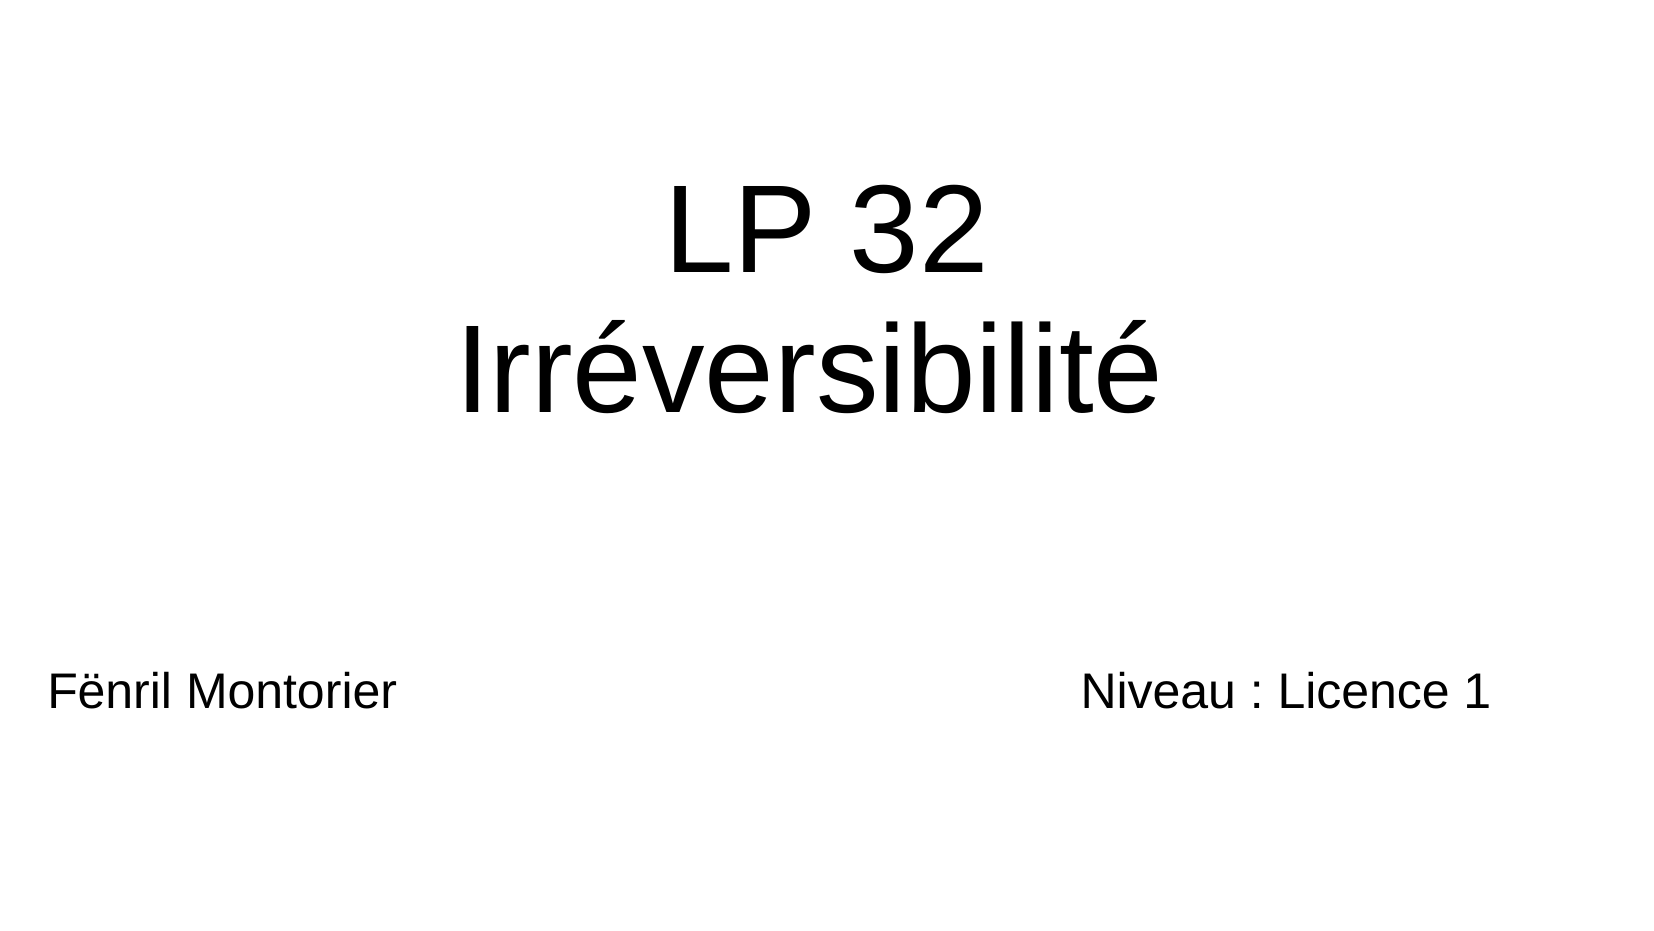

# LP 32 Irréversibilité
Fënril Montorier										Niveau : Licence 1